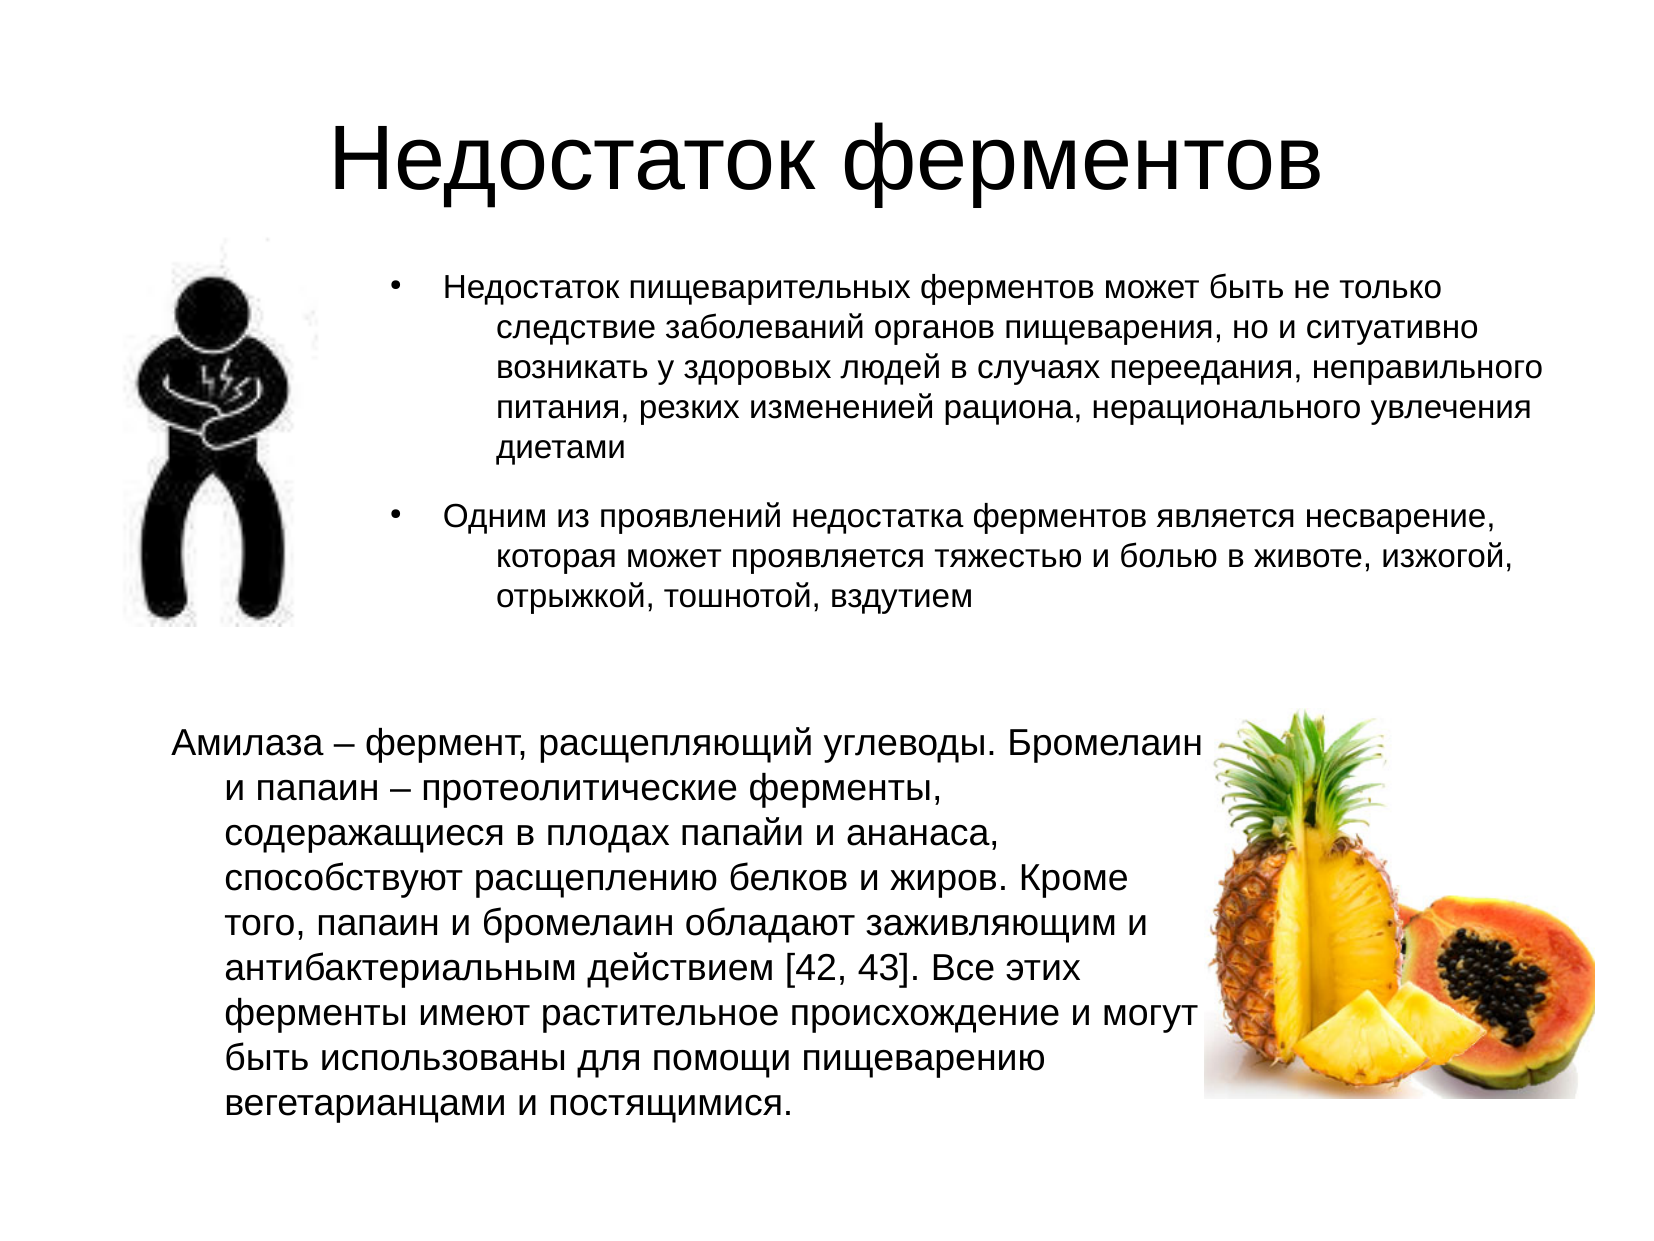

# Недостаток ферментов
Недостаток пищеварительных ферментов может быть не только следствие заболеваний органов пищеварения, но и ситуативно возникать у здоровых людей в случаях переедания, неправильного питания, резких измененией рациона, нерационального увлечения диетами
Одним из проявлений недостатка ферментов является несварение, которая может проявляется тяжестью и болью в животе, изжогой, отрыжкой, тошнотой, вздутием
Амилаза – фермент, расщепляющий углеводы. Бромелаин и папаин – протеолитические ферменты, содеражащиеся в плодах папайи и ананаса, способствуют расщеплению белков и жиров. Кроме того, папаин и бромелаин обладают заживляющим и антибактериальным действием [42, 43]. Все этих ферменты имеют растительное происхождение и могут быть использованы для помощи пищеварению вегетарианцами и постящимися.